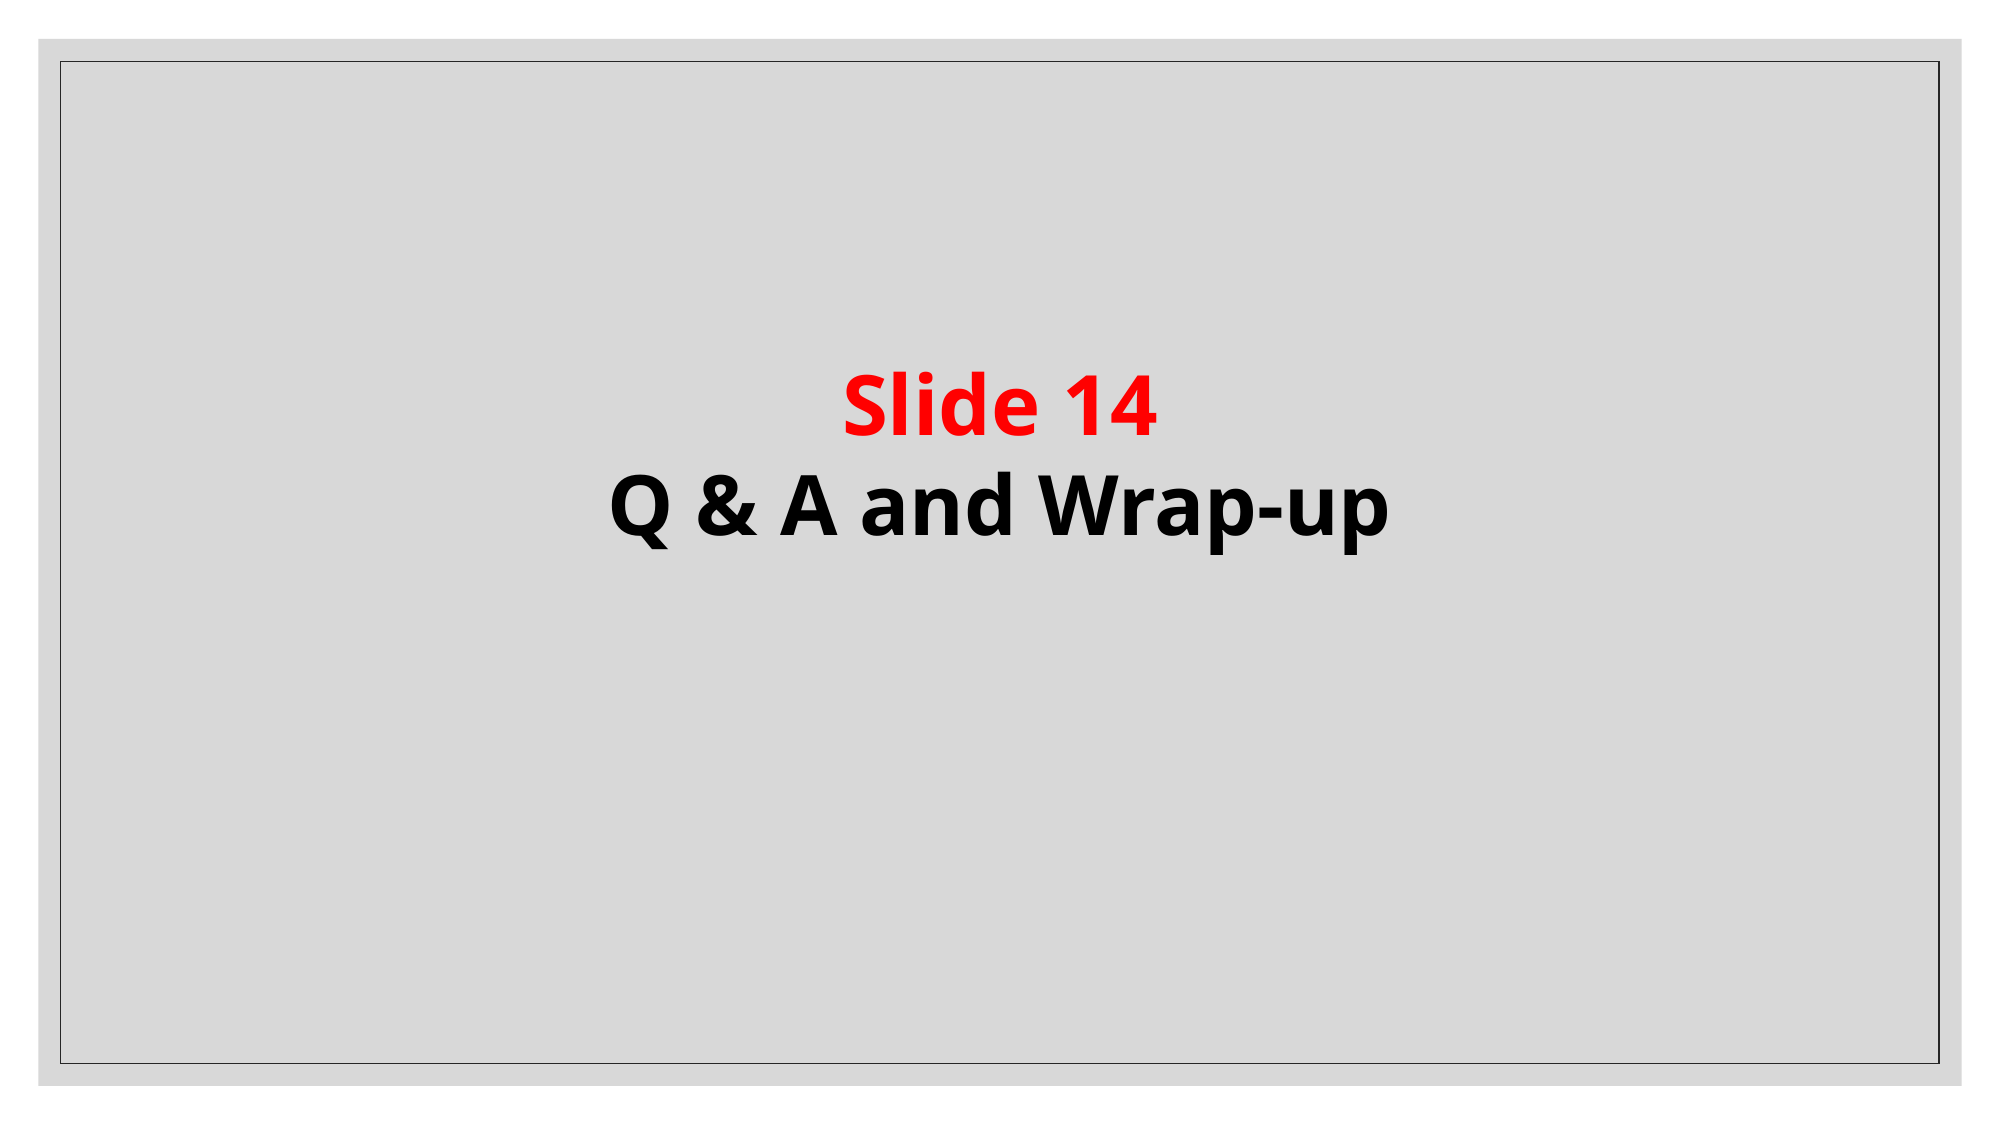

Slide 14
Q & A and Wrap-up